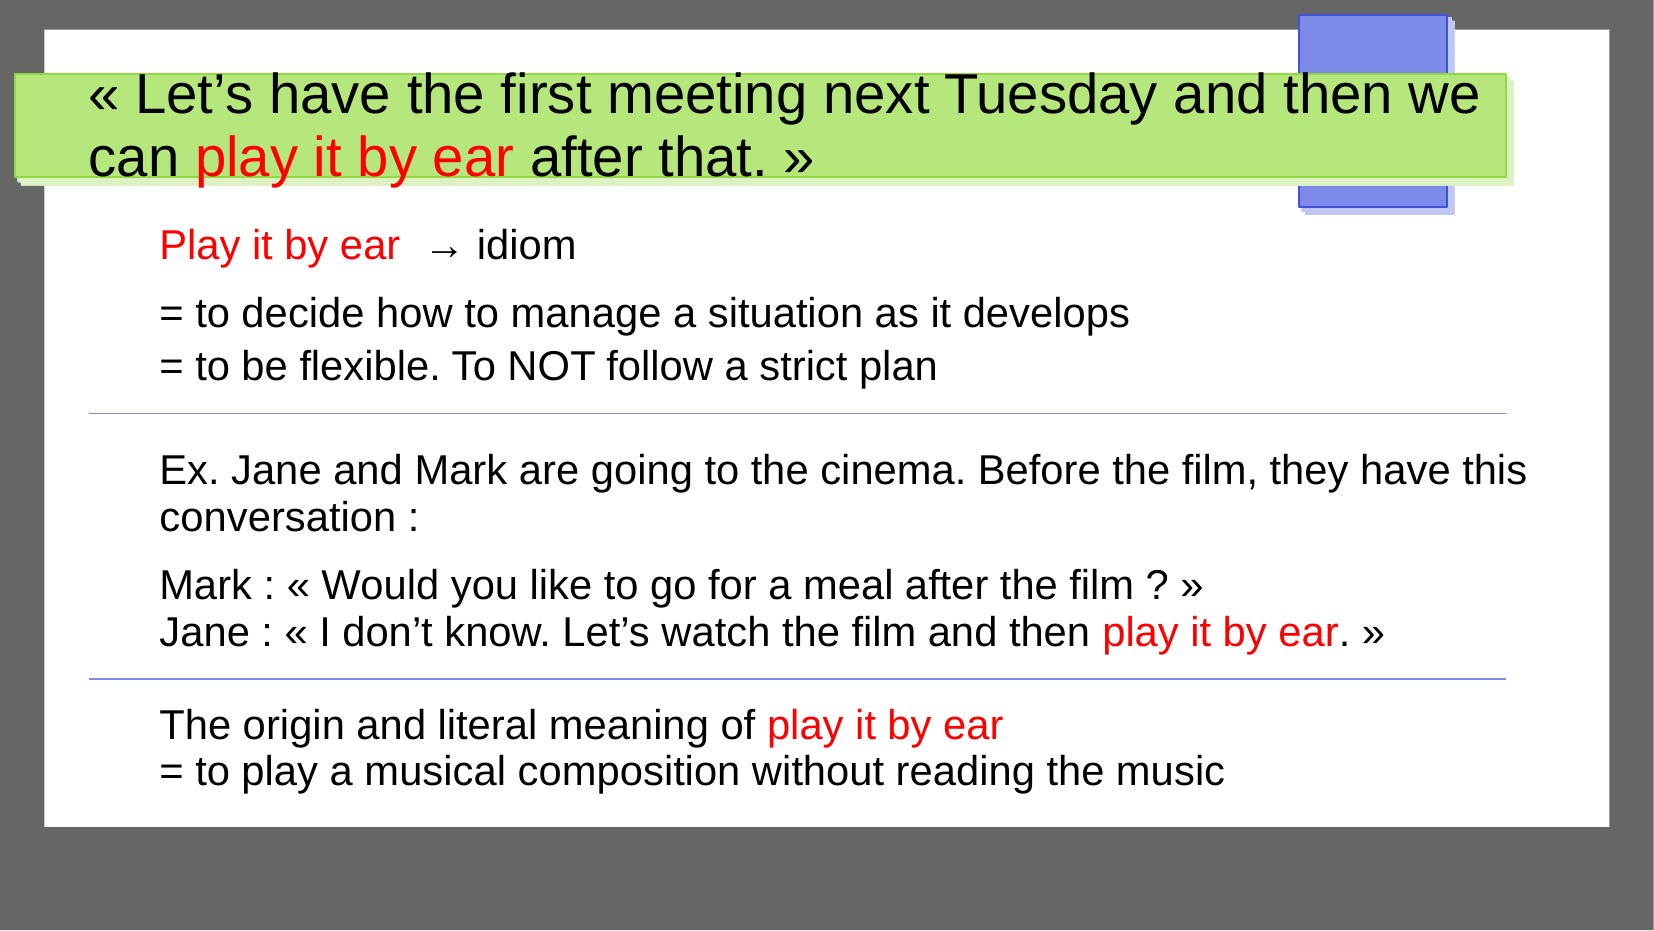

# « Let’s have the first meeting next Tuesday and then we can play it by ear after that. »
Play it by ear → idiom
= to decide how to manage a situation as it develops
= to be flexible. To NOT follow a strict plan
Ex. Jane and Mark are going to the cinema. Before the film, they have this conversation :
Mark : « Would you like to go for a meal after the film ? »
Jane : « I don’t know. Let’s watch the film and then play it by ear. »
The origin and literal meaning of play it by ear
= to play a musical composition without reading the music